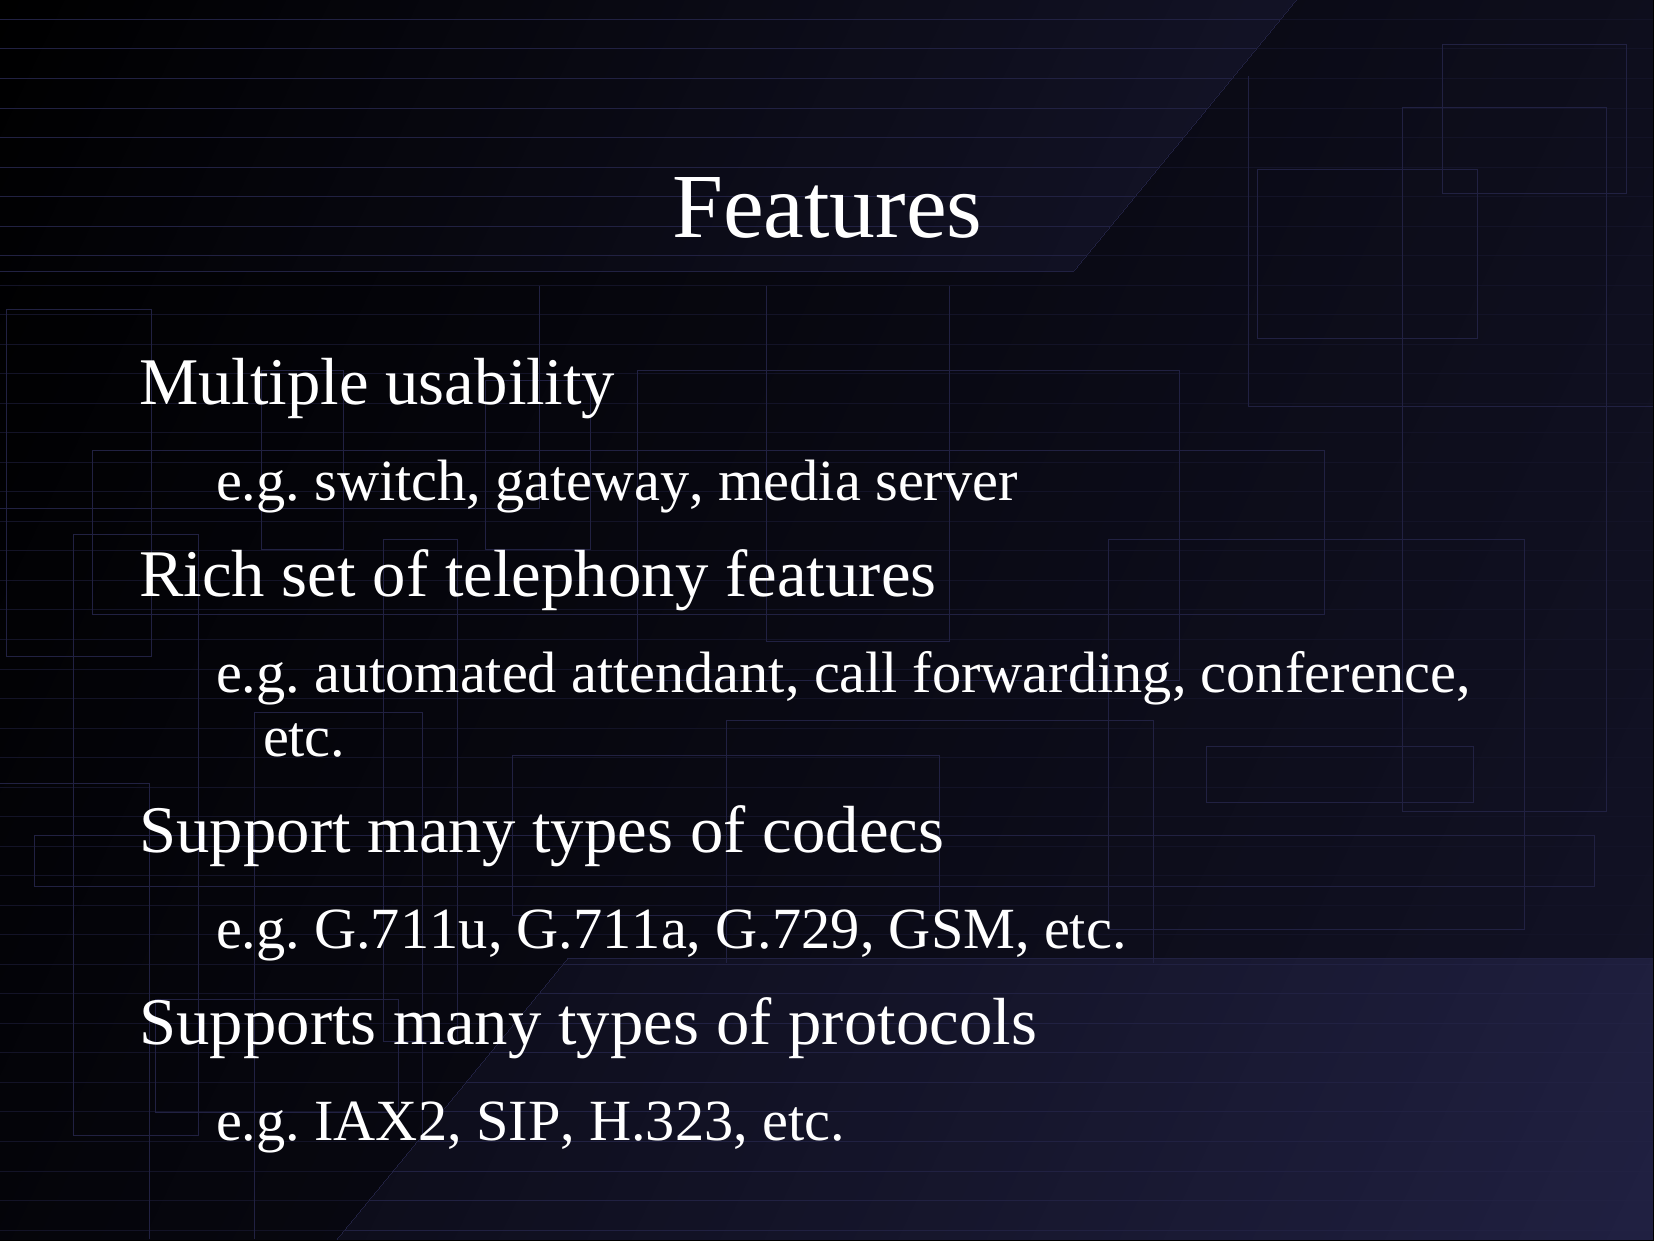

# Features
Multiple usability
e.g. switch, gateway, media server
Rich set of telephony features
e.g. automated attendant, call forwarding, conference, etc.
Support many types of codecs
e.g. G.711u, G.711a, G.729, GSM, etc.
Supports many types of protocols
e.g. IAX2, SIP, H.323, etc.